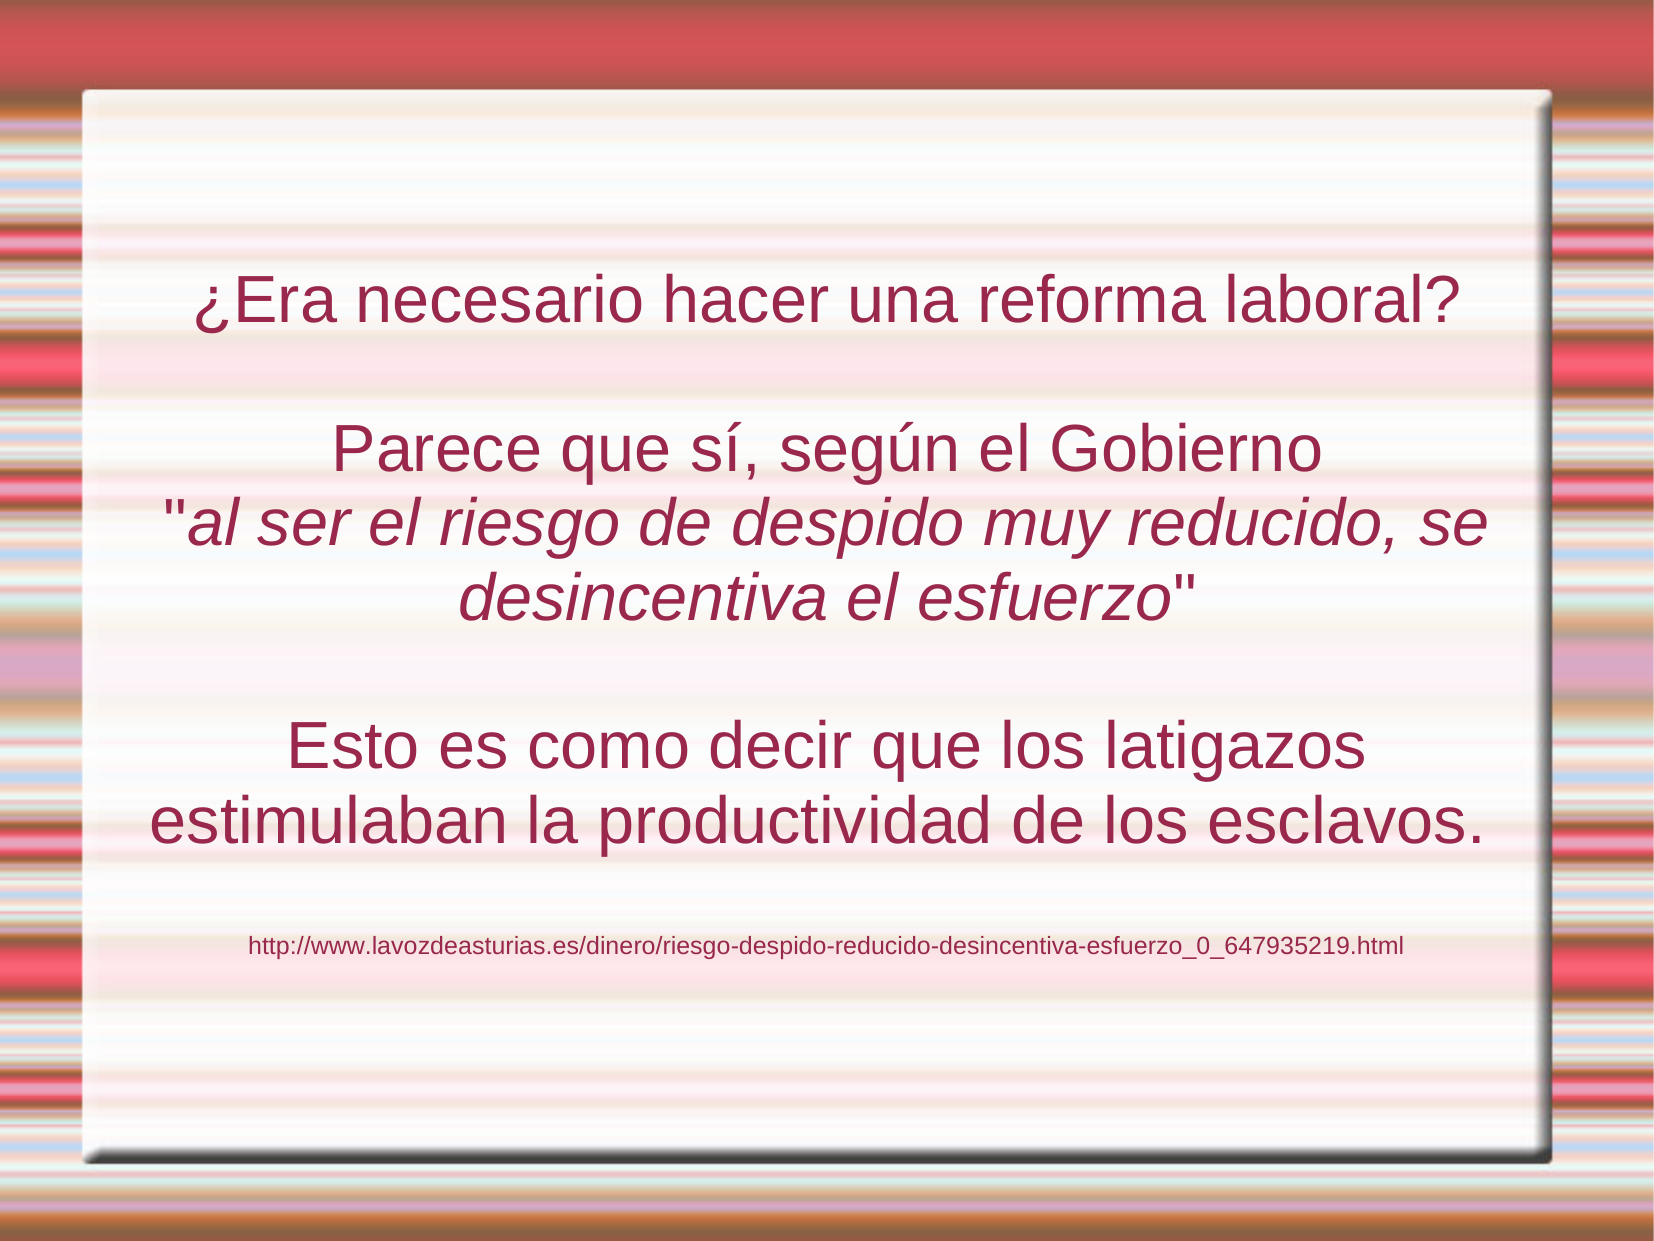

¿Era necesario hacer una reforma laboral?
Parece que sí, según el Gobierno
"al ser el riesgo de despido muy reducido, se desincentiva el esfuerzo"
Esto es como decir que los latigazos estimulaban la productividad de los esclavos.
http://www.lavozdeasturias.es/dinero/riesgo-despido-reducido-desincentiva-esfuerzo_0_647935219.html